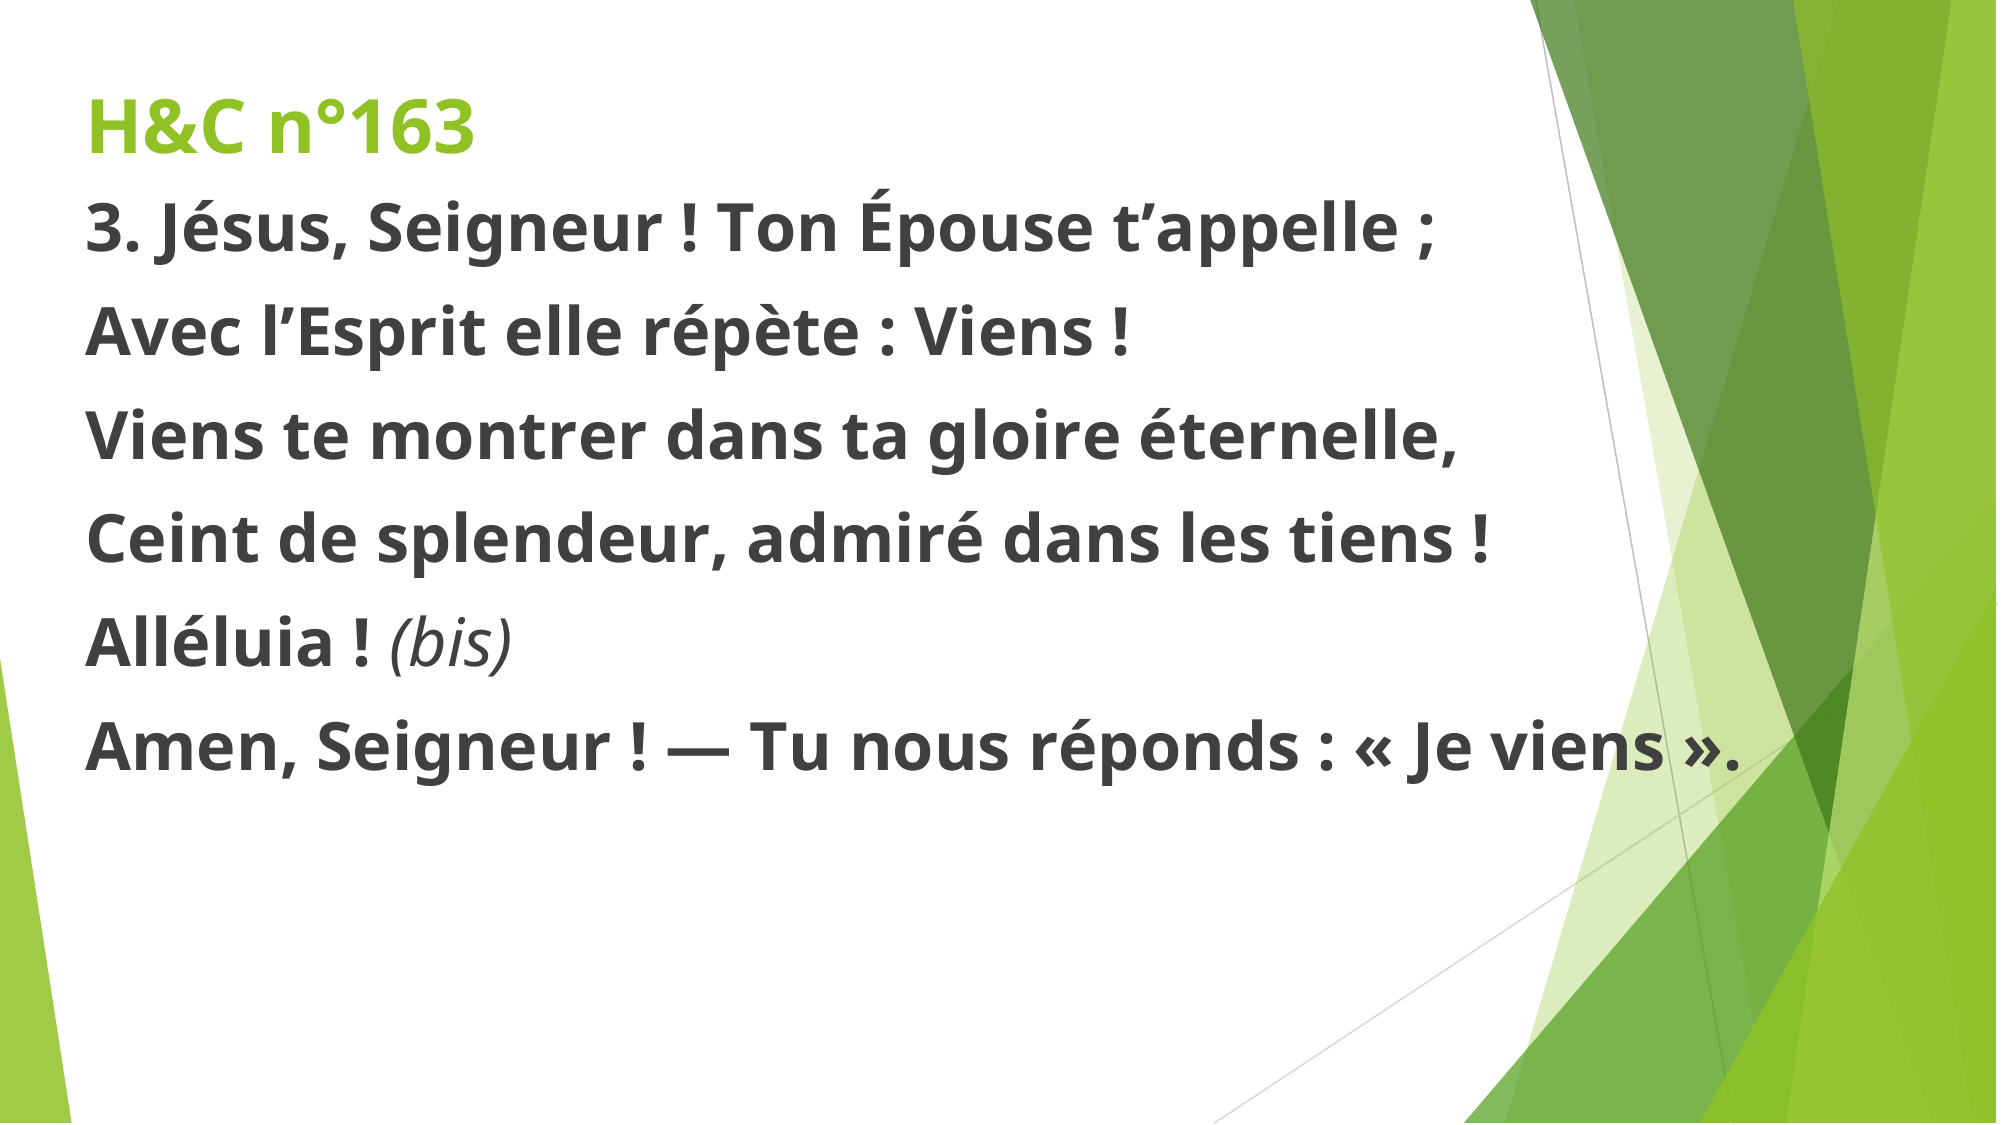

H&C n°163
3. Jésus, Seigneur ! Ton Épouse t’appelle ;
Avec l’Esprit elle répète : Viens !
Viens te montrer dans ta gloire éternelle,
Ceint de splendeur, admiré dans les tiens !
Alléluia ! (bis)
Amen, Seigneur ! — Tu nous réponds : « Je viens ».